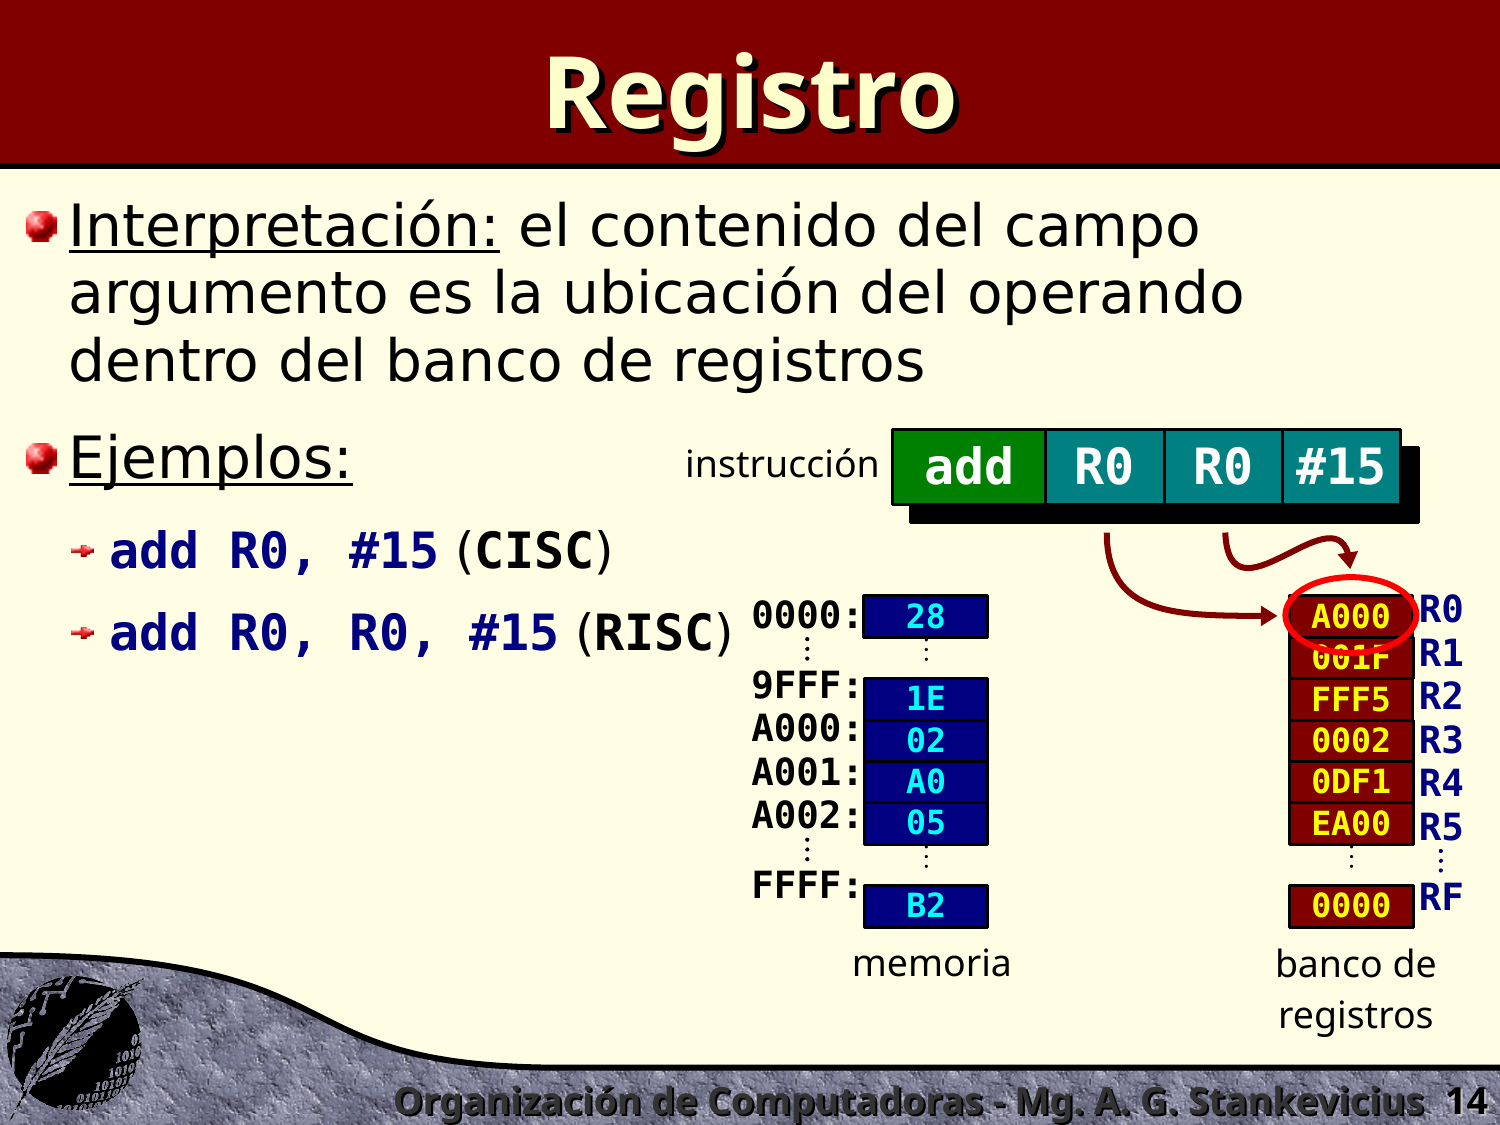

# Registro
Interpretación: el contenido del campo argumento es la ubicación del operando
dentro del banco de registros
Ejemplos:
add R0, #15 (CISC)
add R0, R0, #15 (RISC)
instrucción
add
R0
R0
#15
R0
R1
R2
R3
R4
R5
⋮
RF
0000:
⋮
9FFF:
A000:
A001:
A002:
⋮
FFFF:
28
A000
⋮
001F
1E
FFF5
02
0002
A0
0DF1
05
EA00
⋮
⋮
B2
0000
memoria
banco de
registros
14